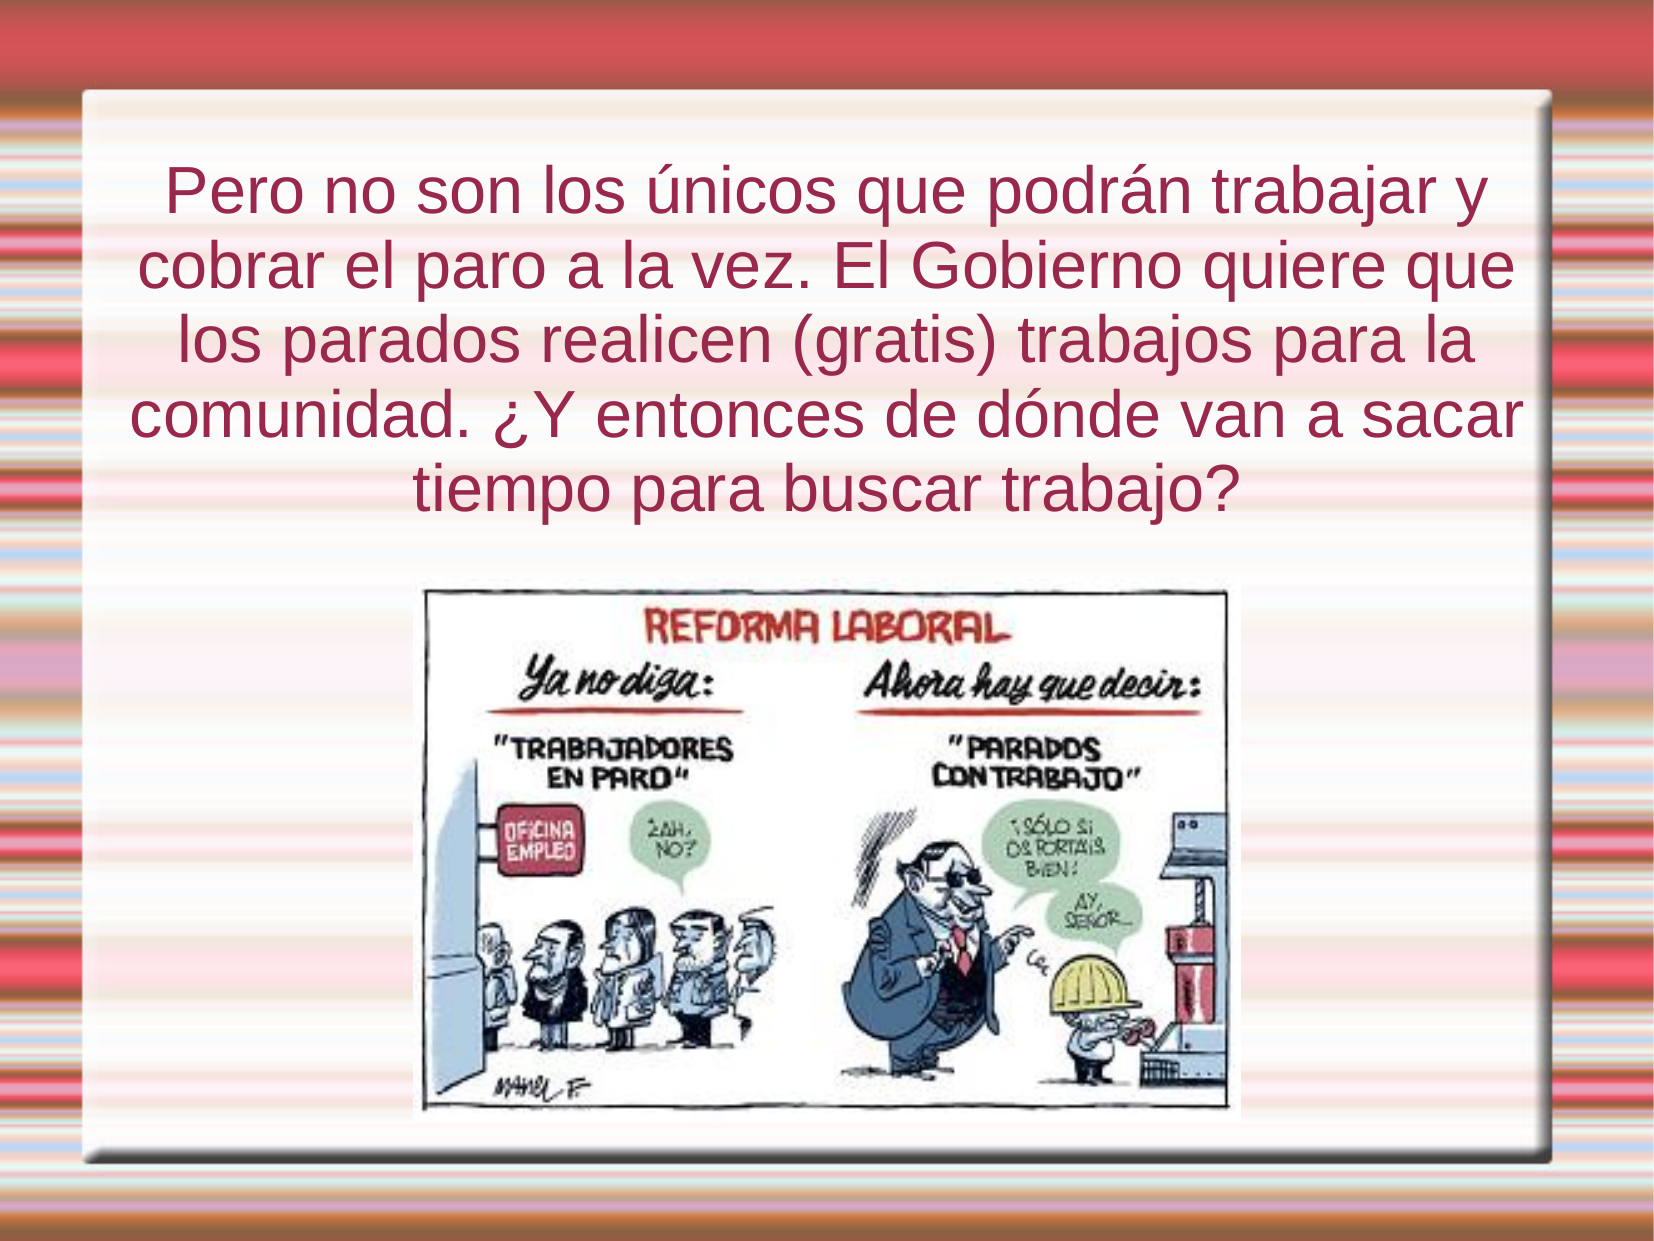

Pero no son los únicos que podrán trabajar y cobrar el paro a la vez. El Gobierno quiere que los parados realicen (gratis) trabajos para la comunidad. ¿Y entonces de dónde van a sacar tiempo para buscar trabajo?